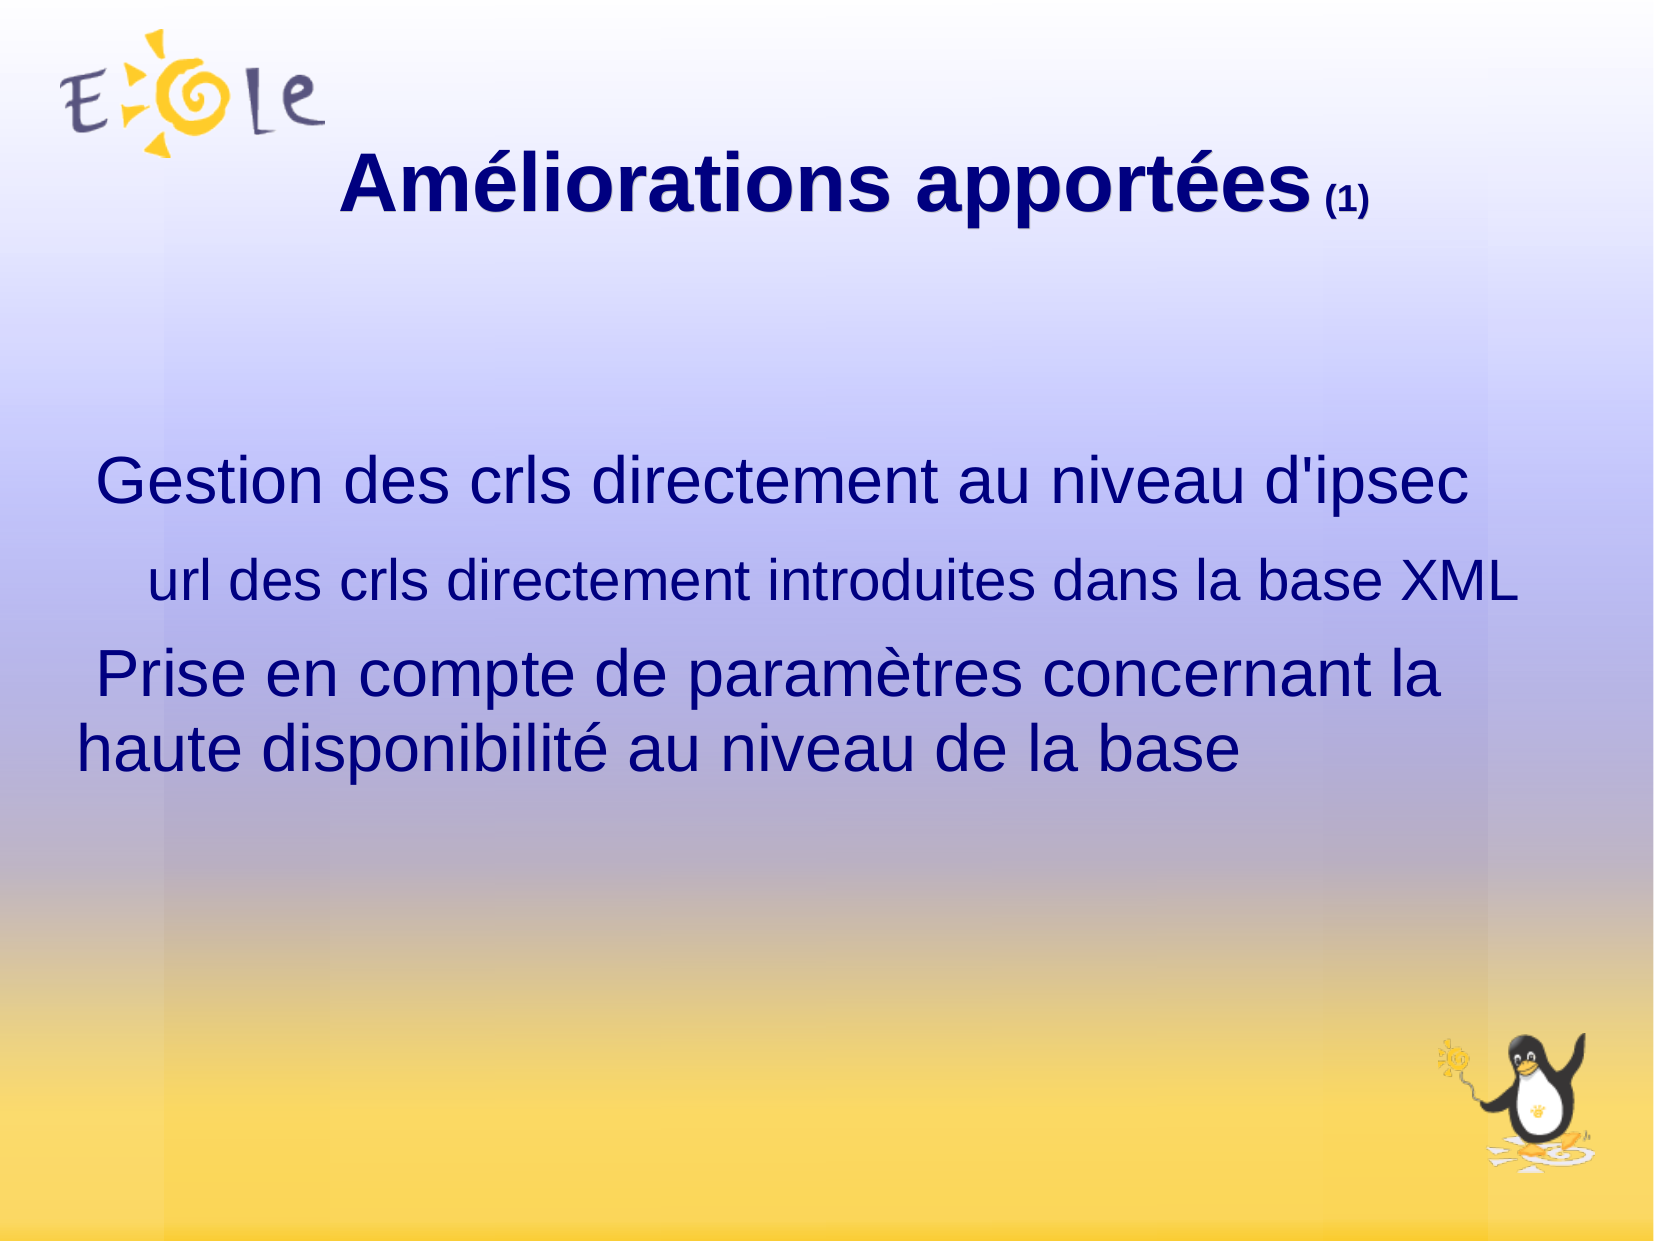

Améliorations apportées (1)
# Gestion des crls directement au niveau d'ipsec
url des crls directement introduites dans la base XML
 Prise en compte de paramètres concernant la haute disponibilité au niveau de la base